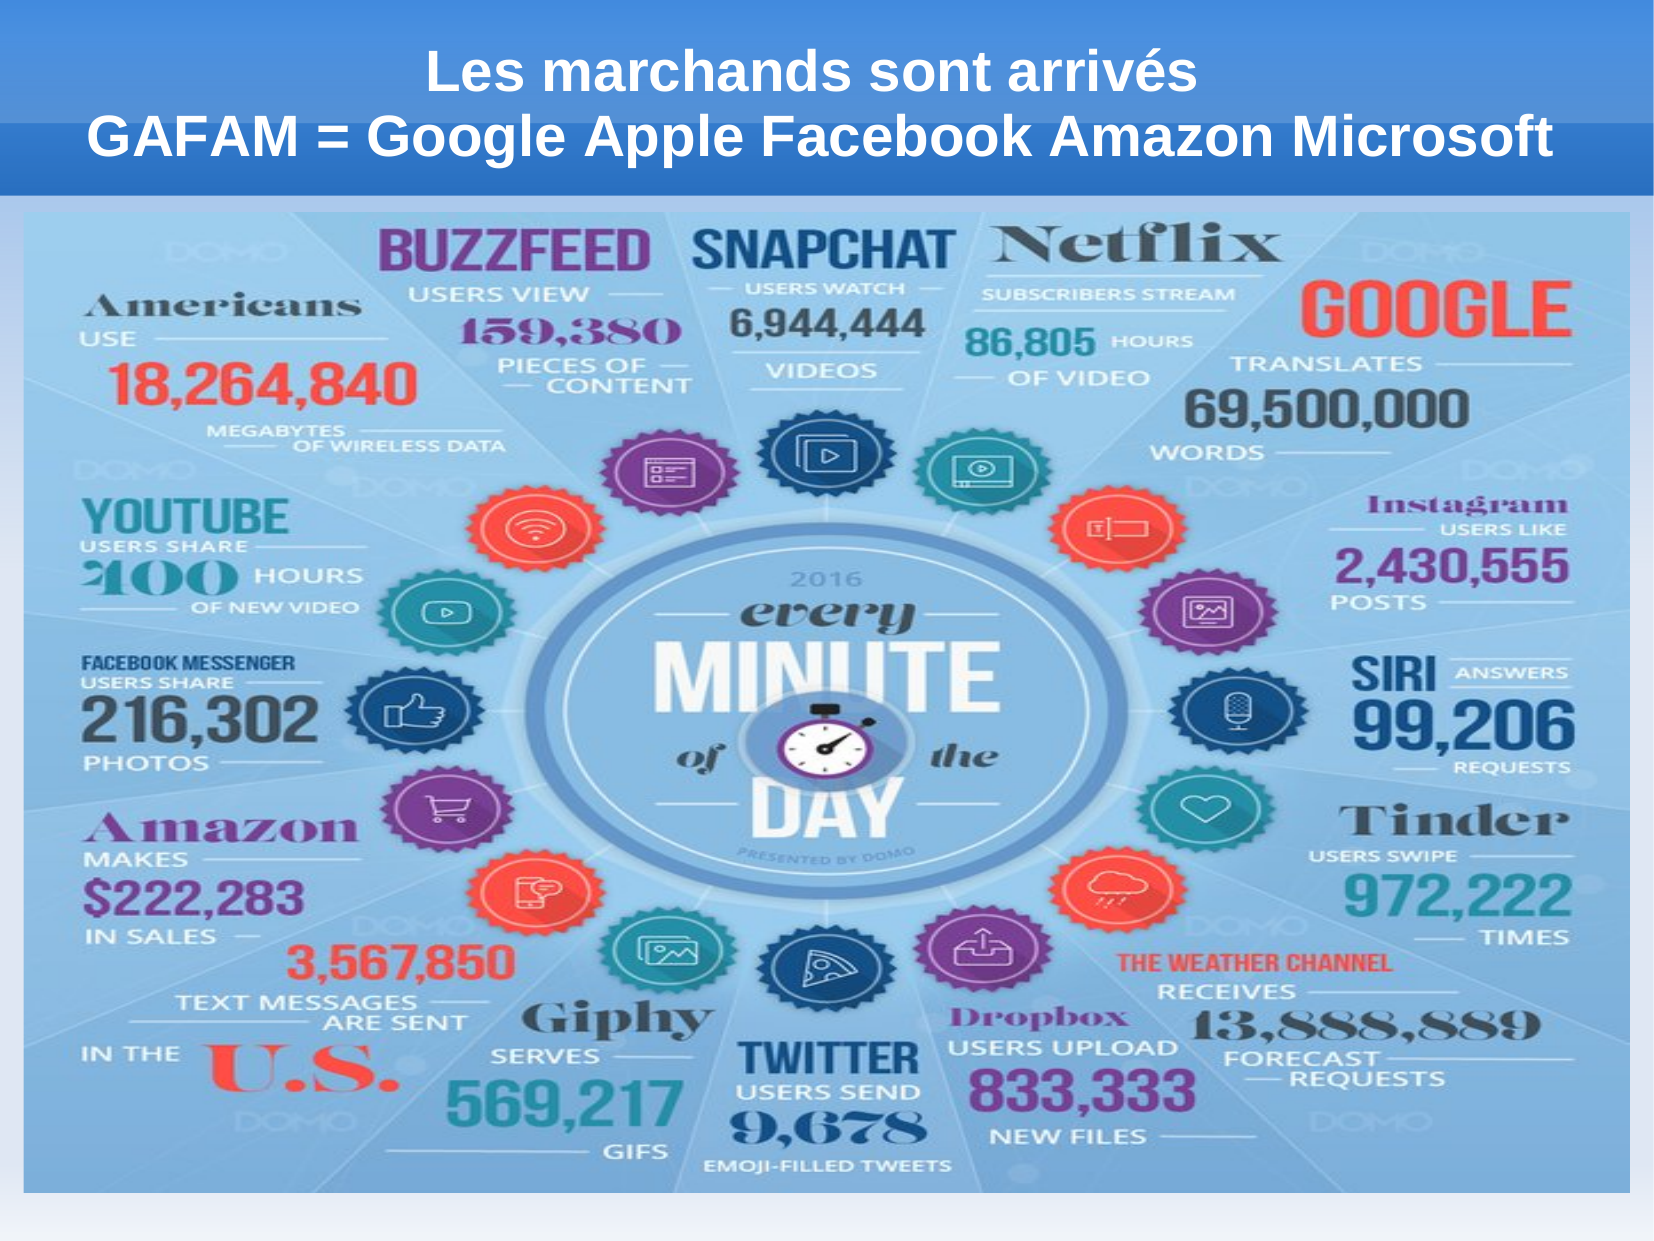

# Les marchands sont arrivés GAFAM = Google Apple Facebook Amazon Microsoft